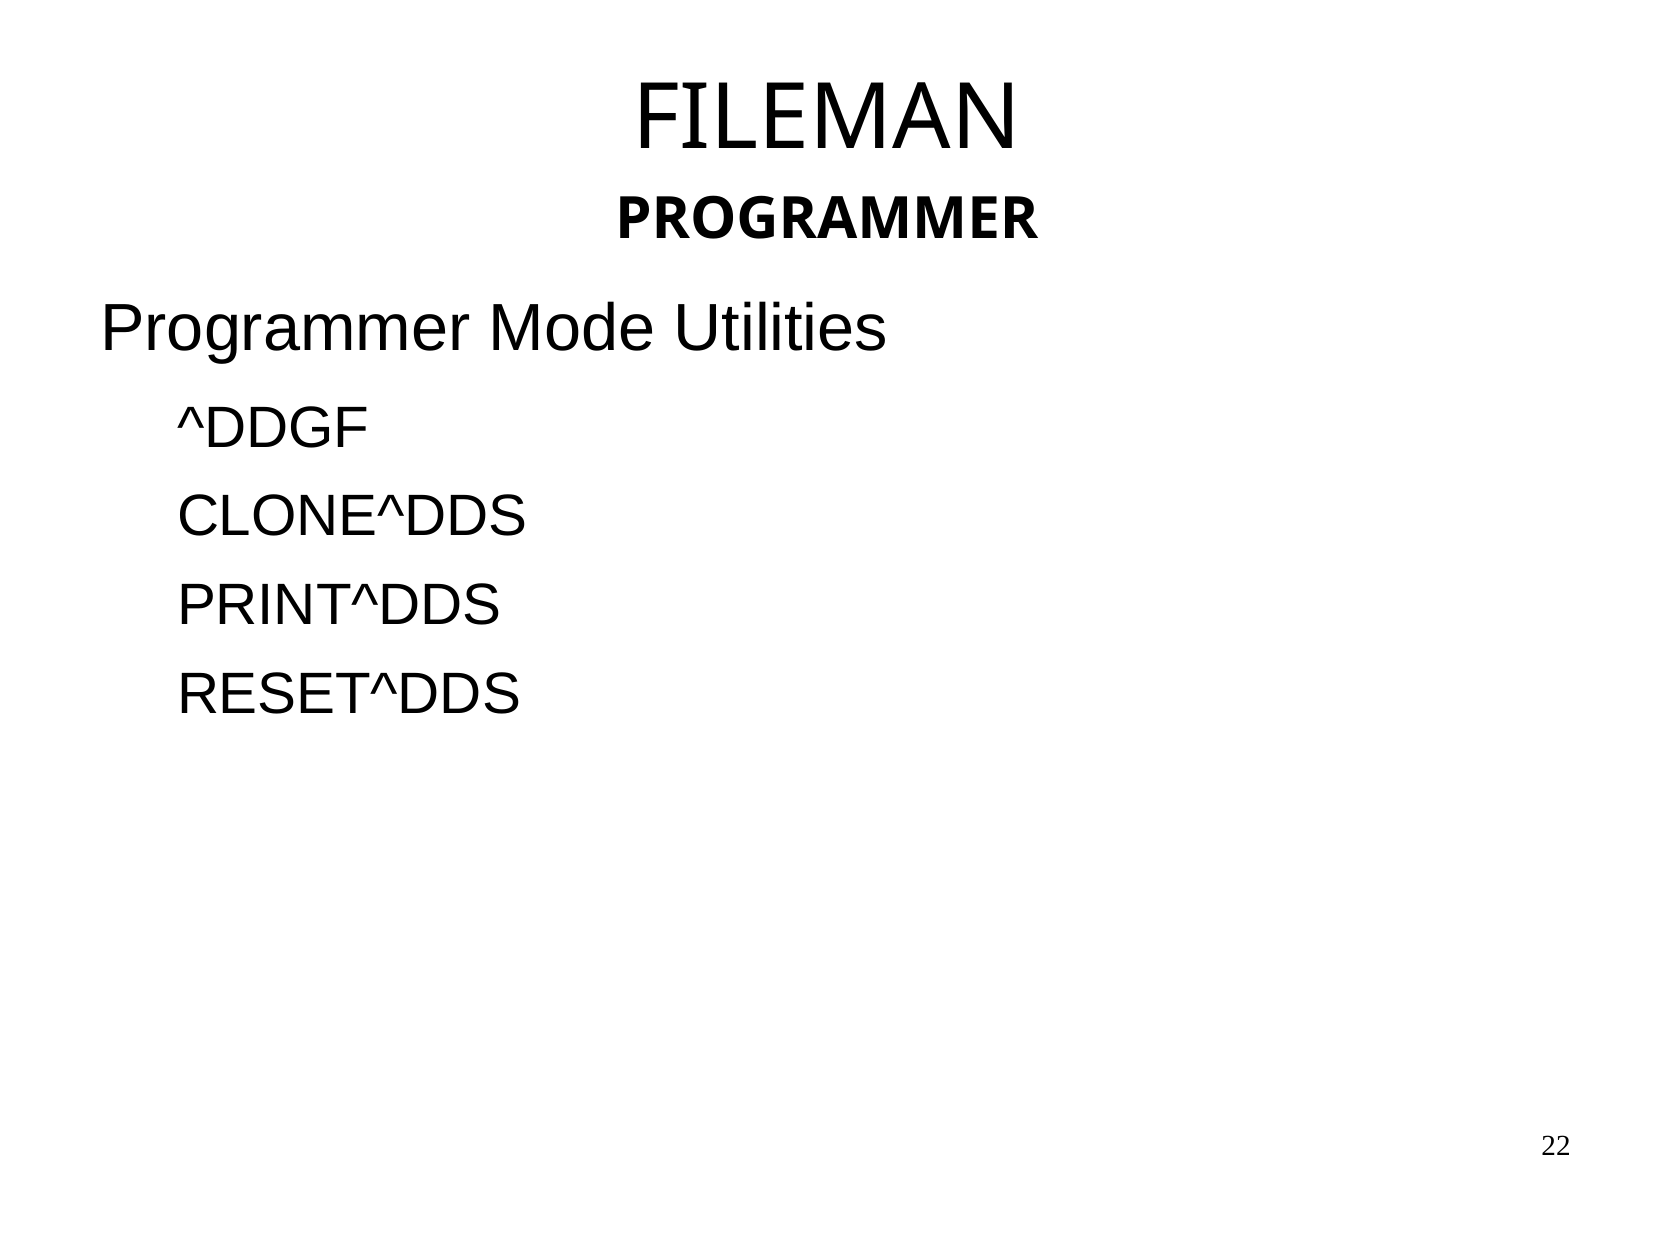

# FILEMAN PROGRAMMER
Programmer Mode Utilities
^DDGF
CLONE^DDS
PRINT^DDS
RESET^DDS
22